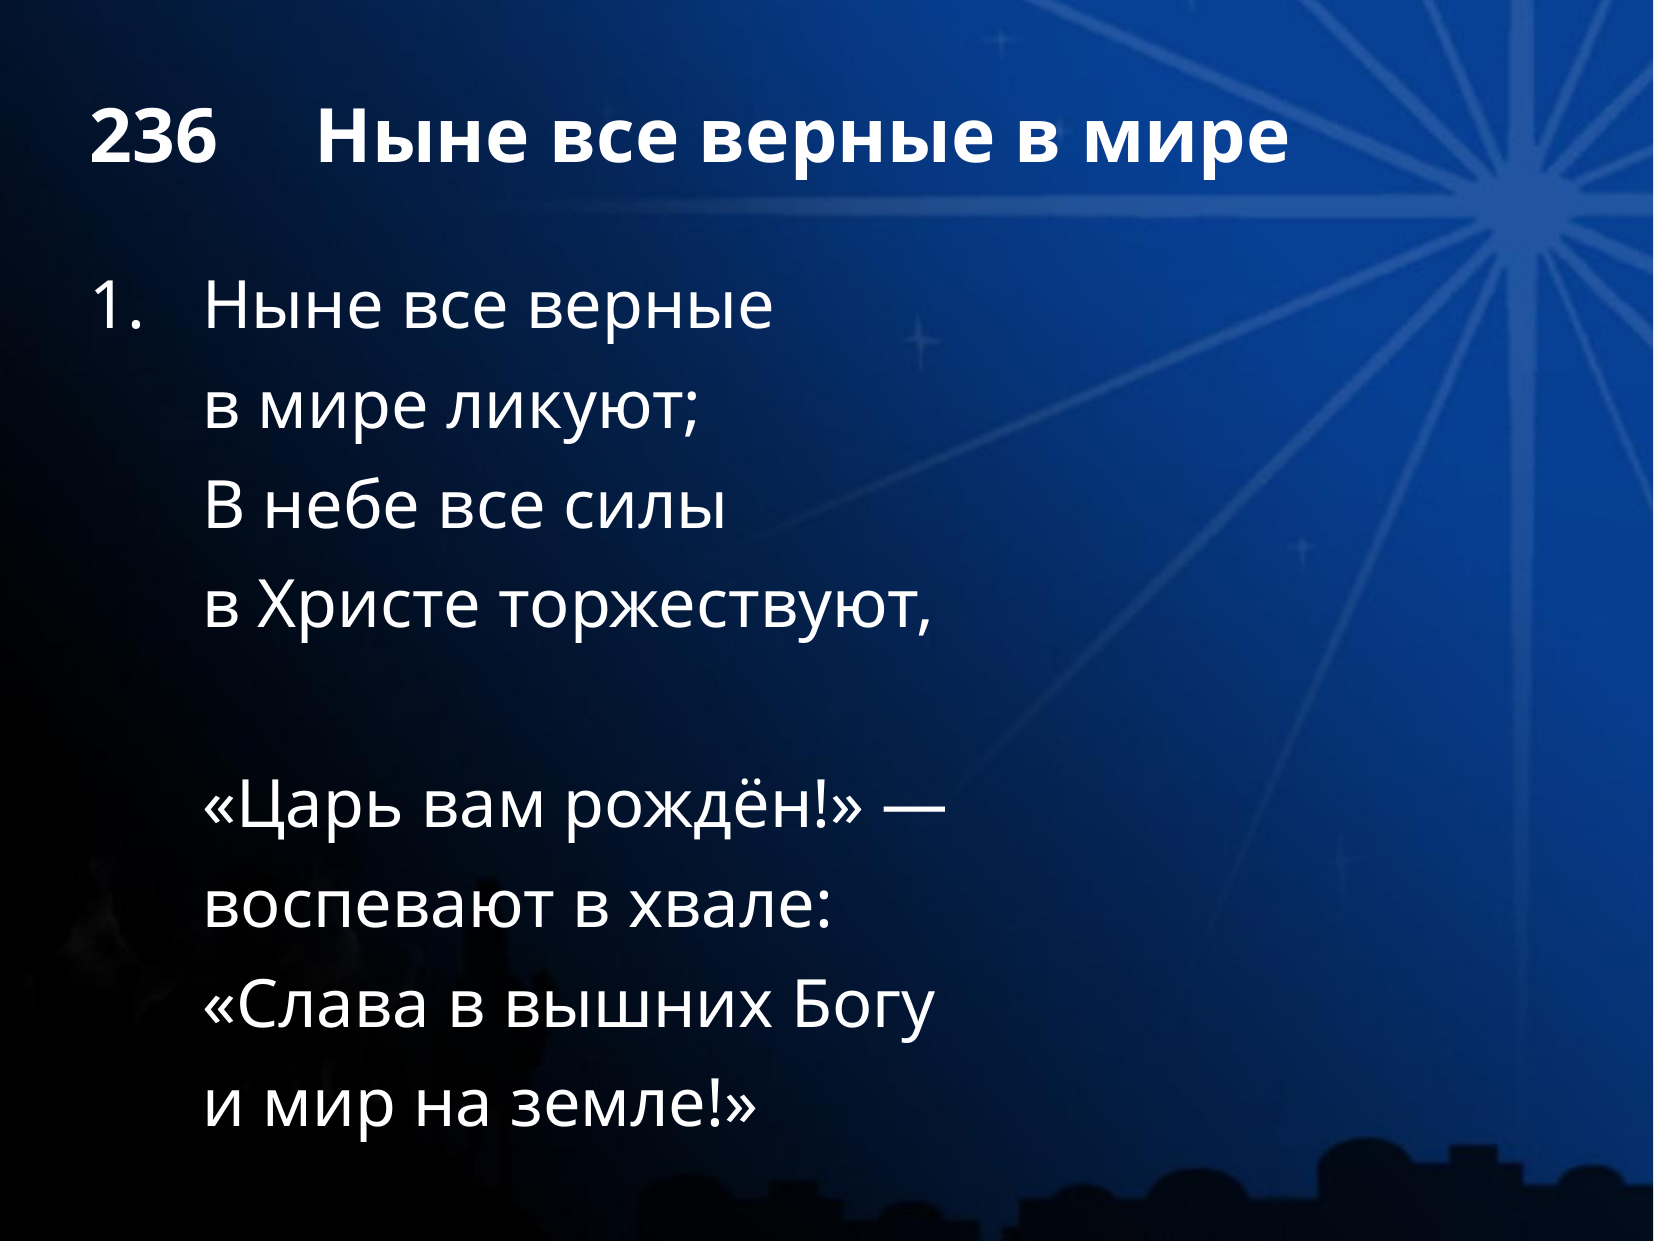

236	Ныне все верные в мире
1.	Ныне все верные
	в мире ликуют;
	В небе все силы
	в Христе торжествуют,
	«Царь вам рождён!» —
	воспевают в хвале:
	«Слава в вышних Богу
	и мир на земле!»